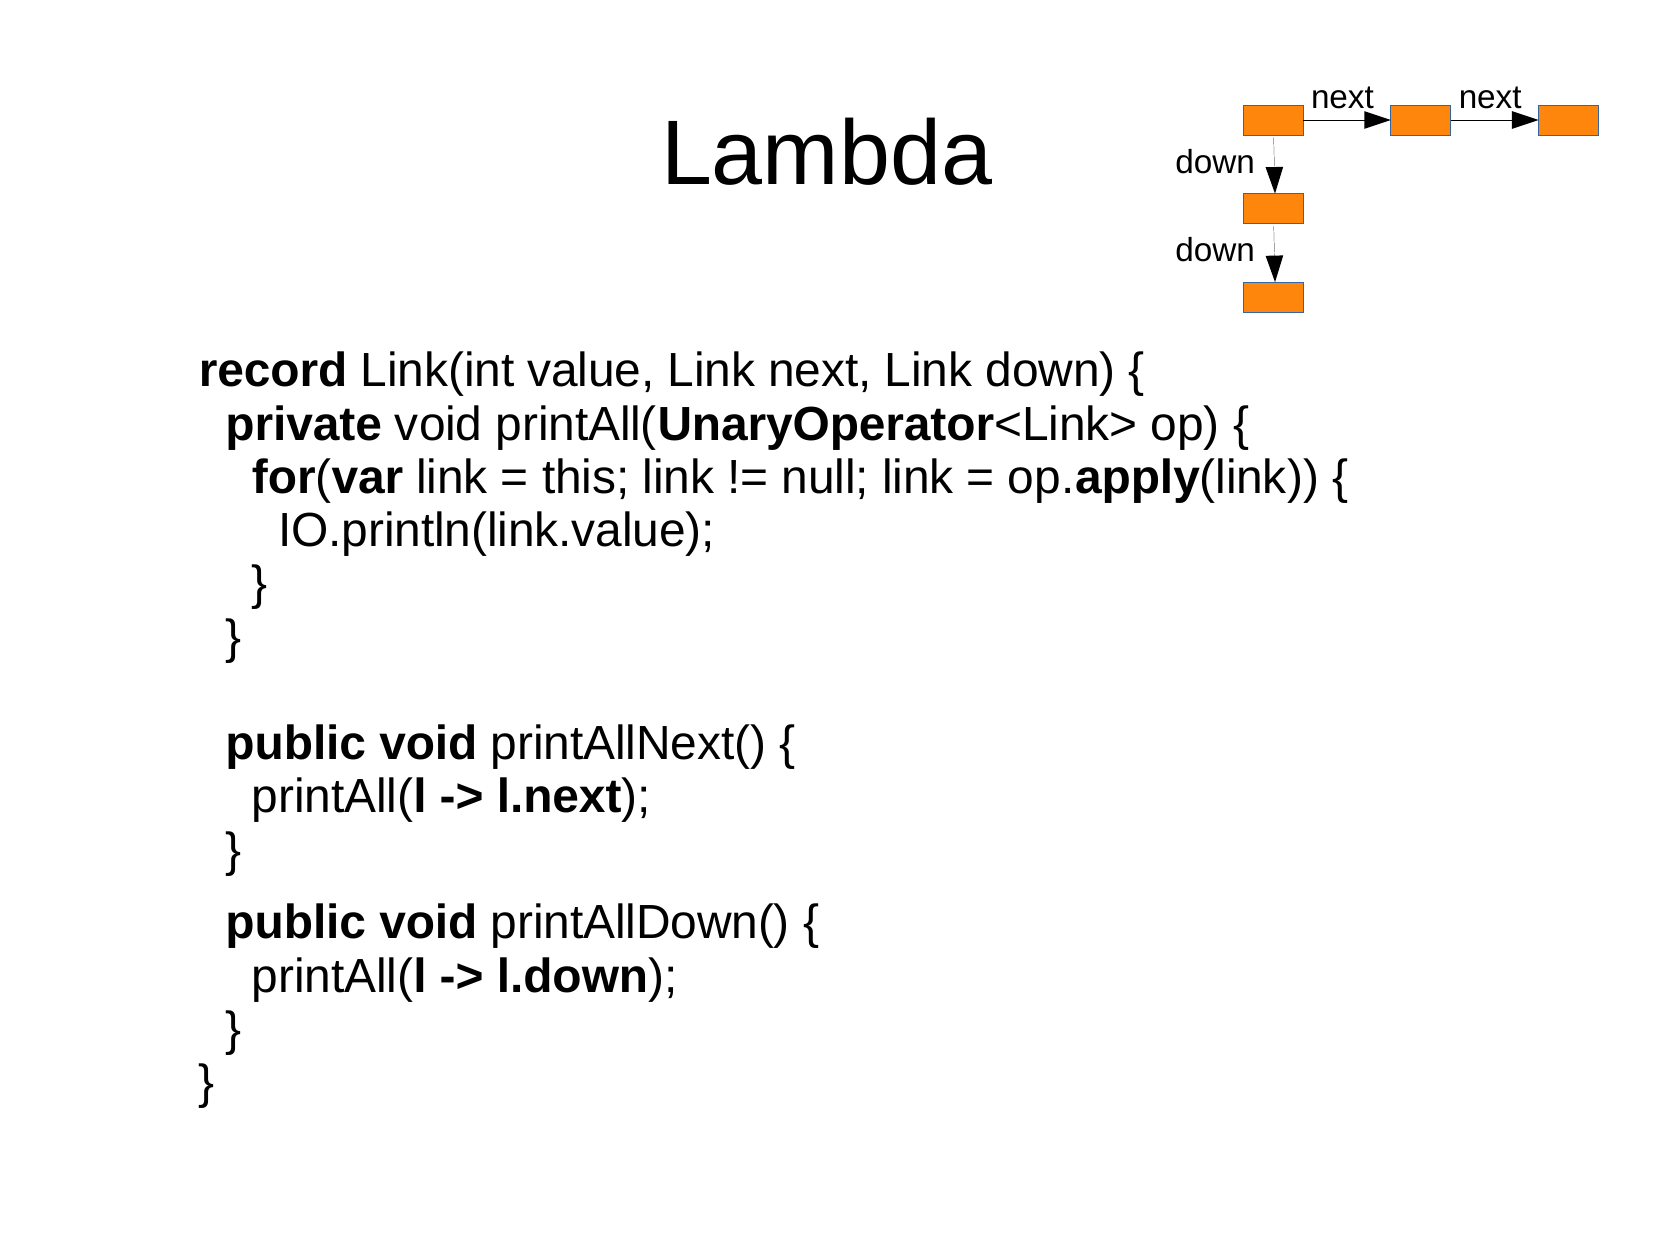

# Lambda
next
next
down
down
record Link(int value, Link next, Link down) {
 private void printAll(UnaryOperator<Link> op) {
 for(var link = this; link != null; link = op.apply(link)) {
 IO.println(link.value);
 }
 }
 public void printAllNext() {
 printAll(l -> l.next);
 }
 public void printAllDown() {
 printAll(l -> l.down);
 }
}